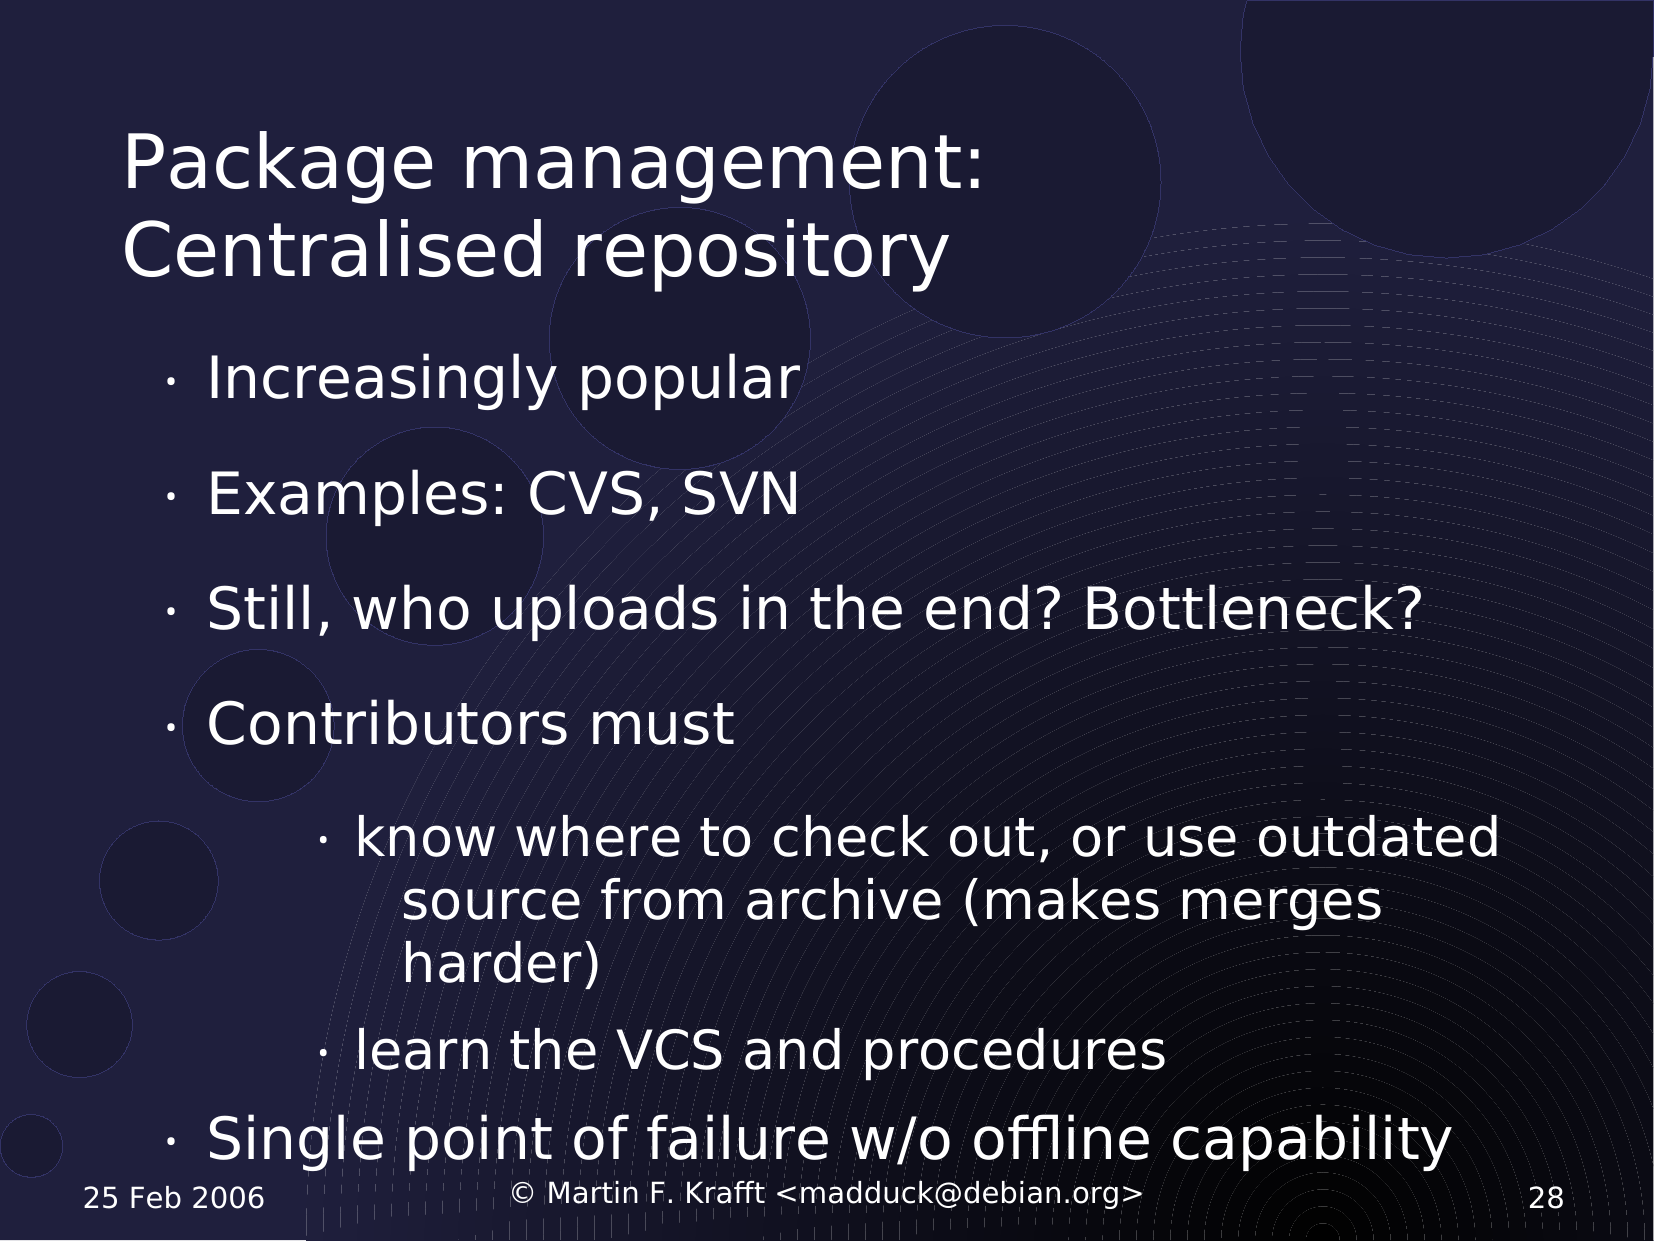

# Package management: Centralised repository
Increasingly popular
Examples: CVS, SVN
Still, who uploads in the end? Bottleneck?
Contributors must
know where to check out, or use outdated source from archive (makes merges harder)
learn the VCS and procedures
Single point of failure w/o offline capability
© Martin F. Krafft <madduck@debian.org>
25 Feb 2006
28